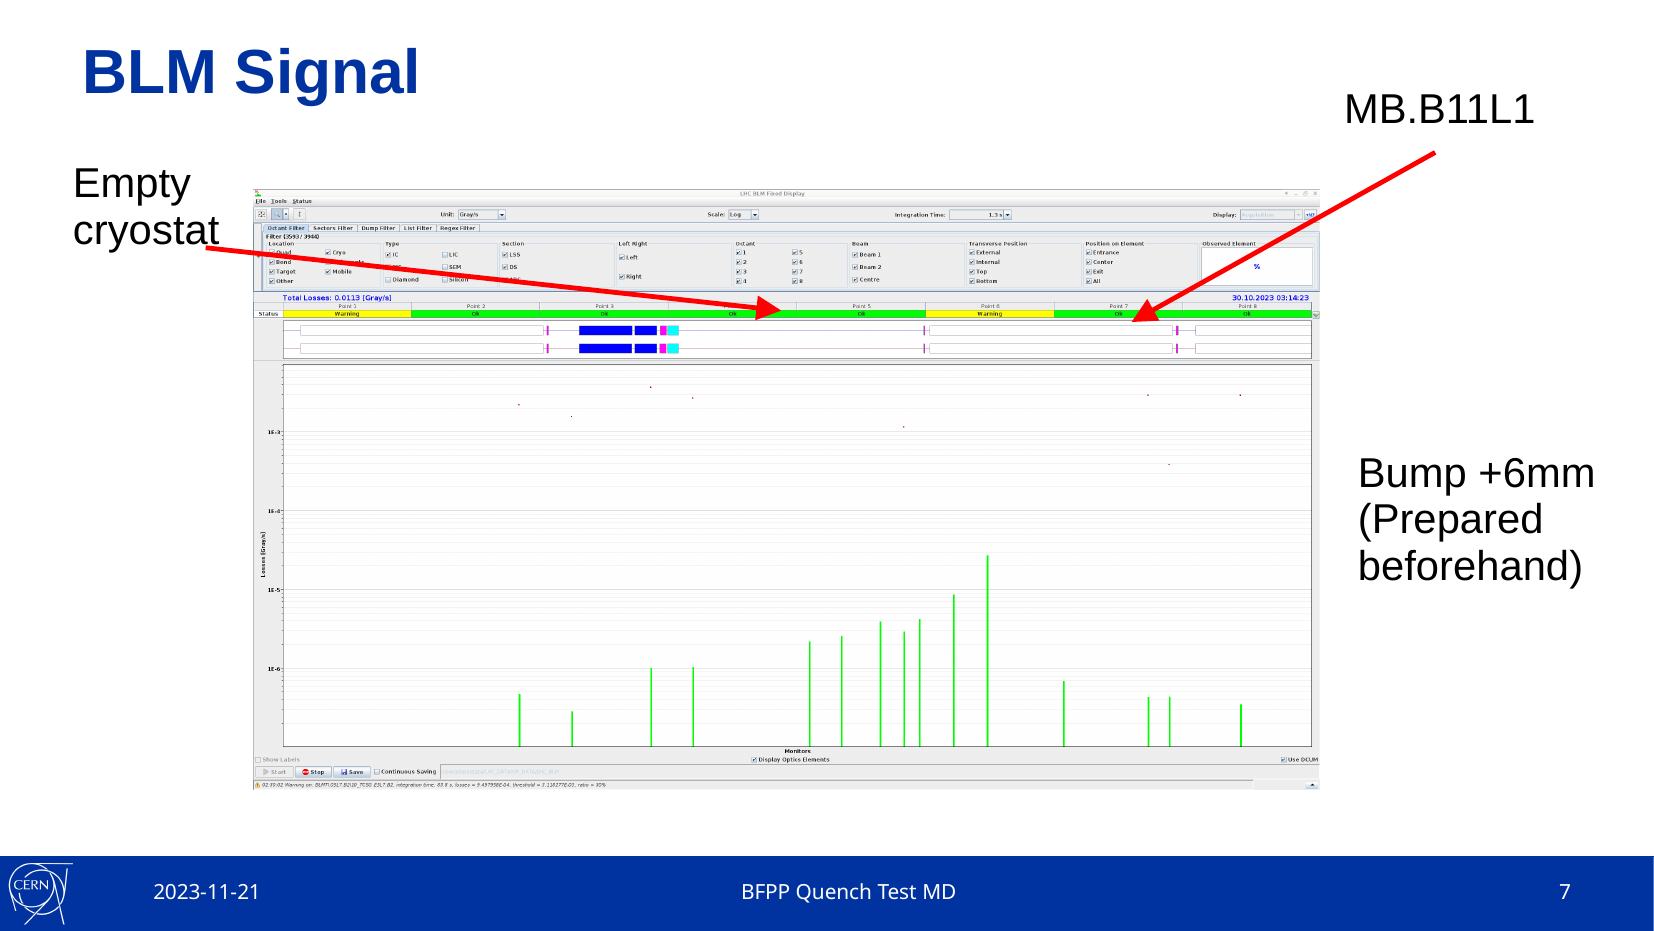

# BLM Signal
MB.B11L1
Empty cryostat
Bump +6mm
(Prepared beforehand)
2023-11-21
BFPP Quench Test MD
7